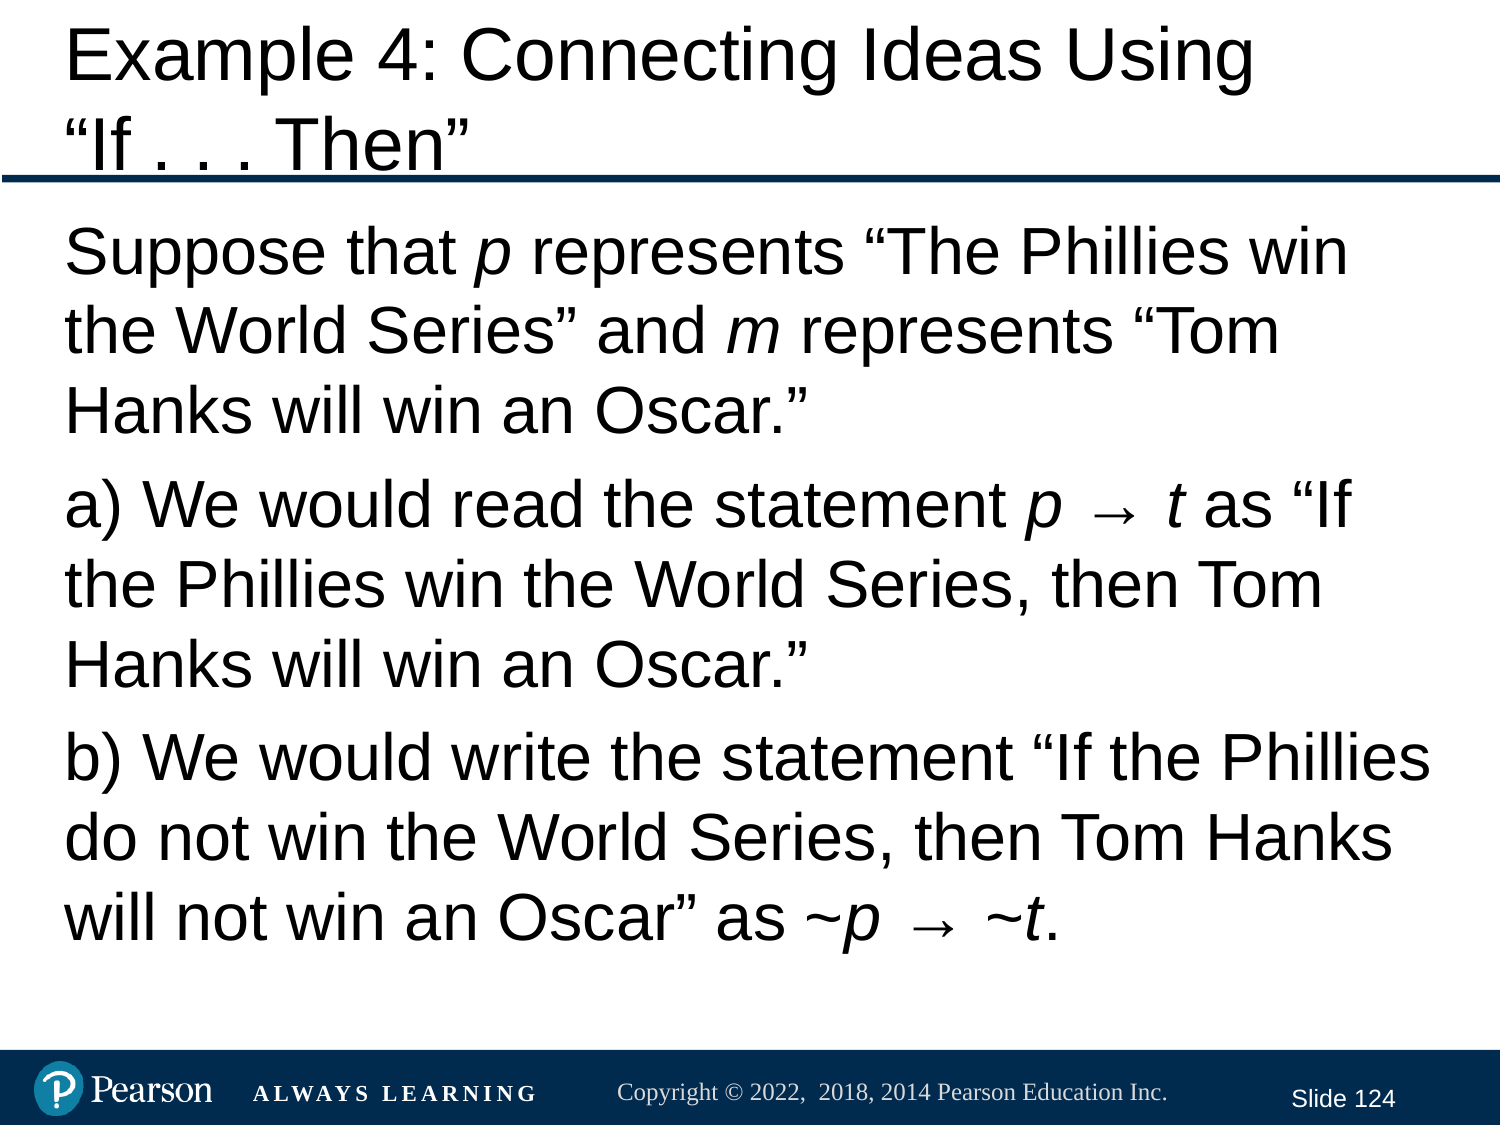

# Example 4: Connecting Ideas Using “If . . . Then”
Suppose that p represents “The Phillies win the World Series” and m represents “Tom Hanks will win an Oscar.”
a) We would read the statement p → t as “If the Phillies win the World Series, then Tom Hanks will win an Oscar.”
b) We would write the statement “If the Phillies do not win the World Series, then Tom Hanks will not win an Oscar” as ~p → ~t.